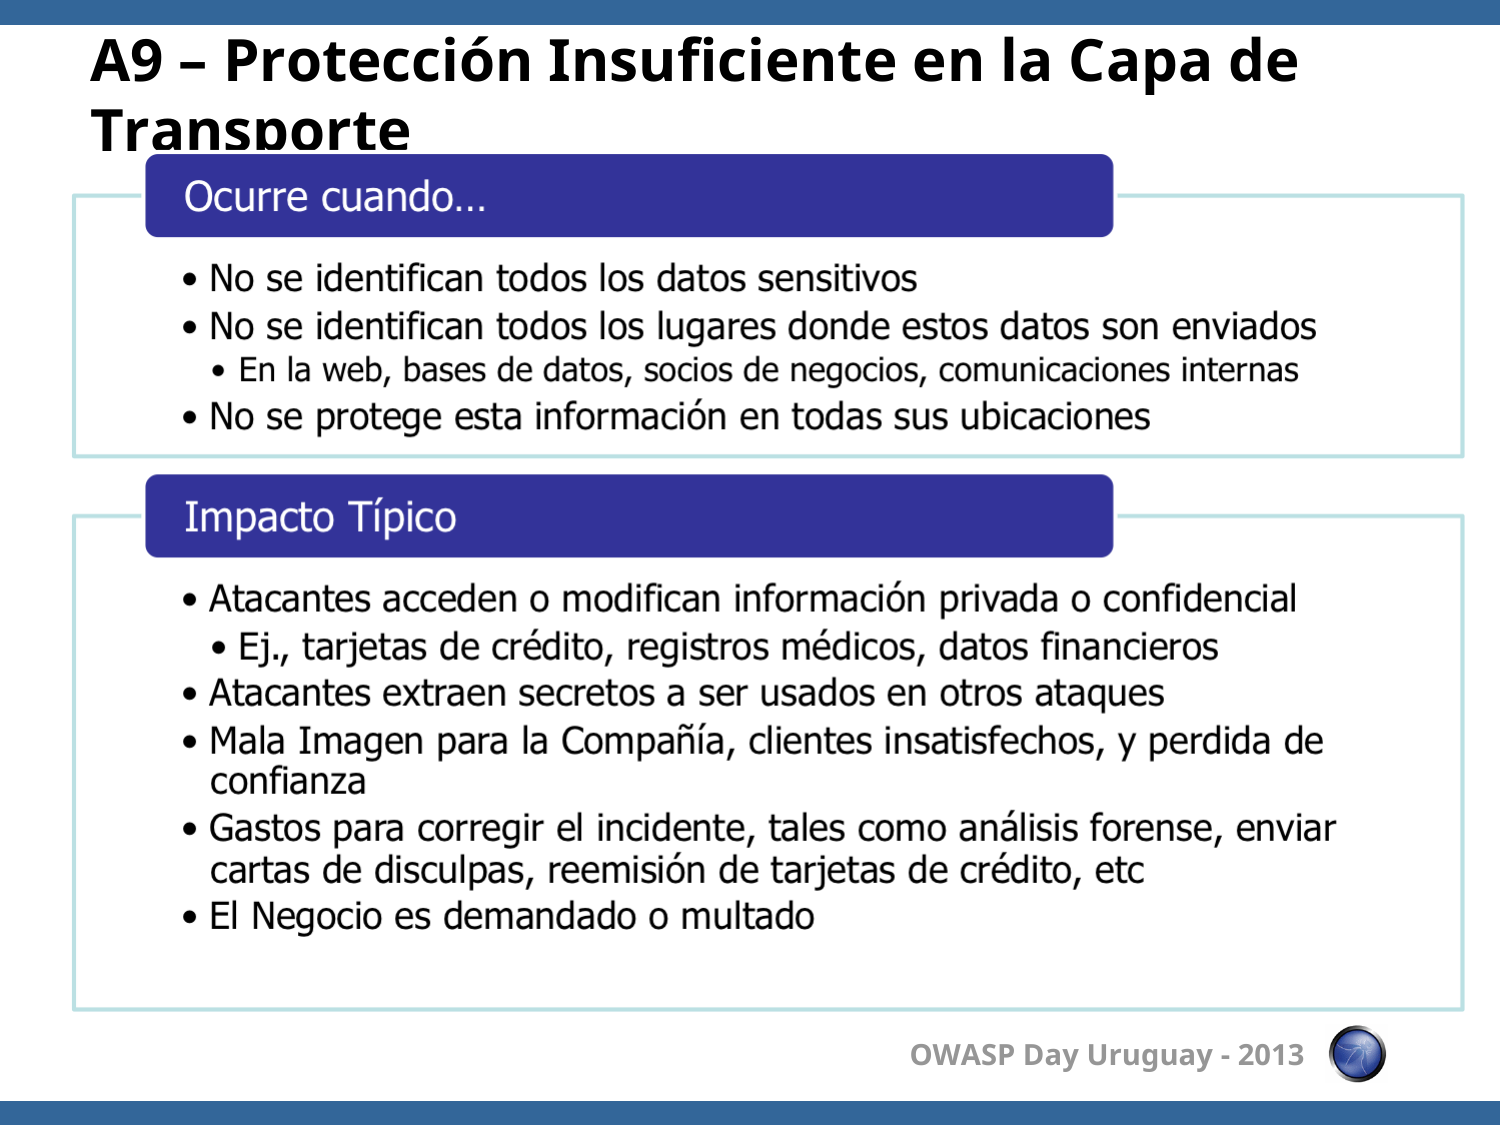

# A9 – Protección Insuficiente en la Capa de Transporte